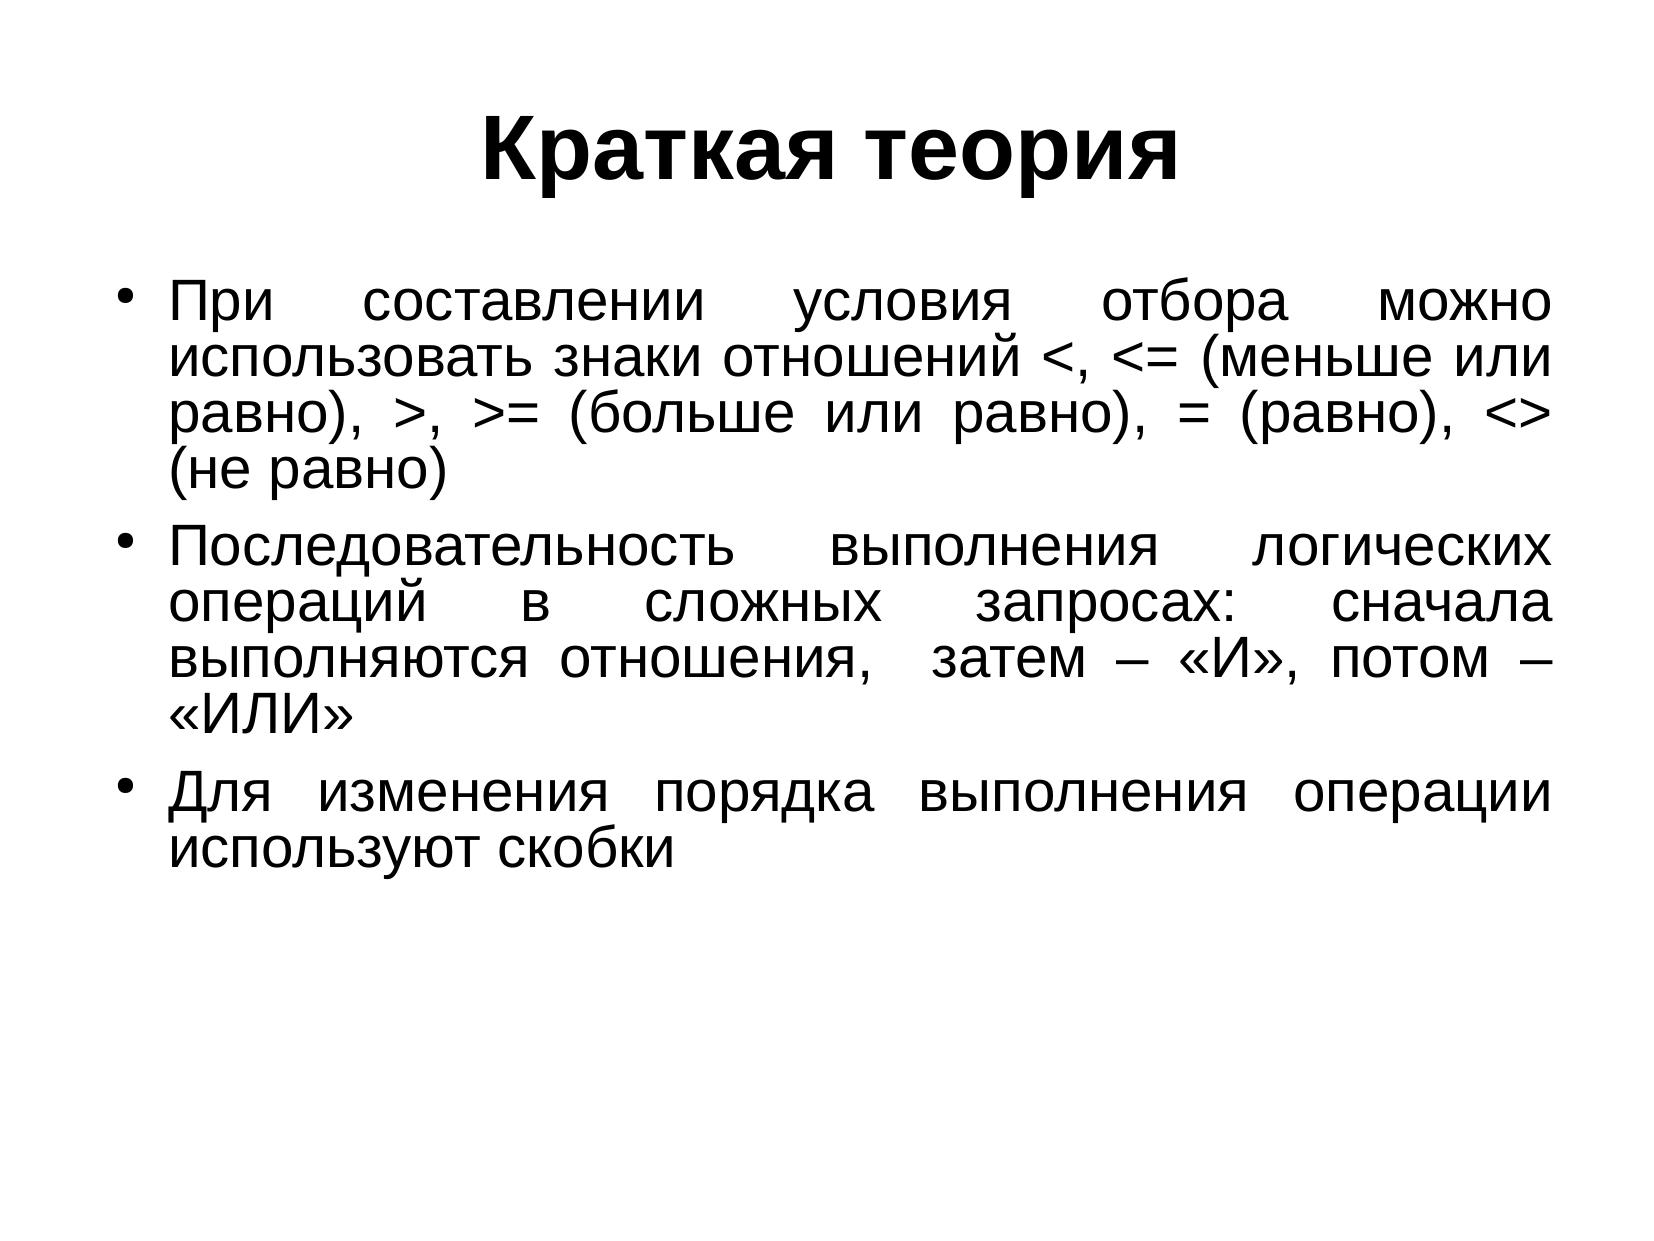

# Краткая теория
При составлении условия отбора можно использовать знаки отношений <, <= (меньше или равно), >, >= (больше или равно), = (равно), <> (не равно)
Последовательность выполнения логических операций в сложных запросах: сначала выполняются отношения, затем – «И», потом – «ИЛИ»
Для изменения порядка выполнения операции используют скобки